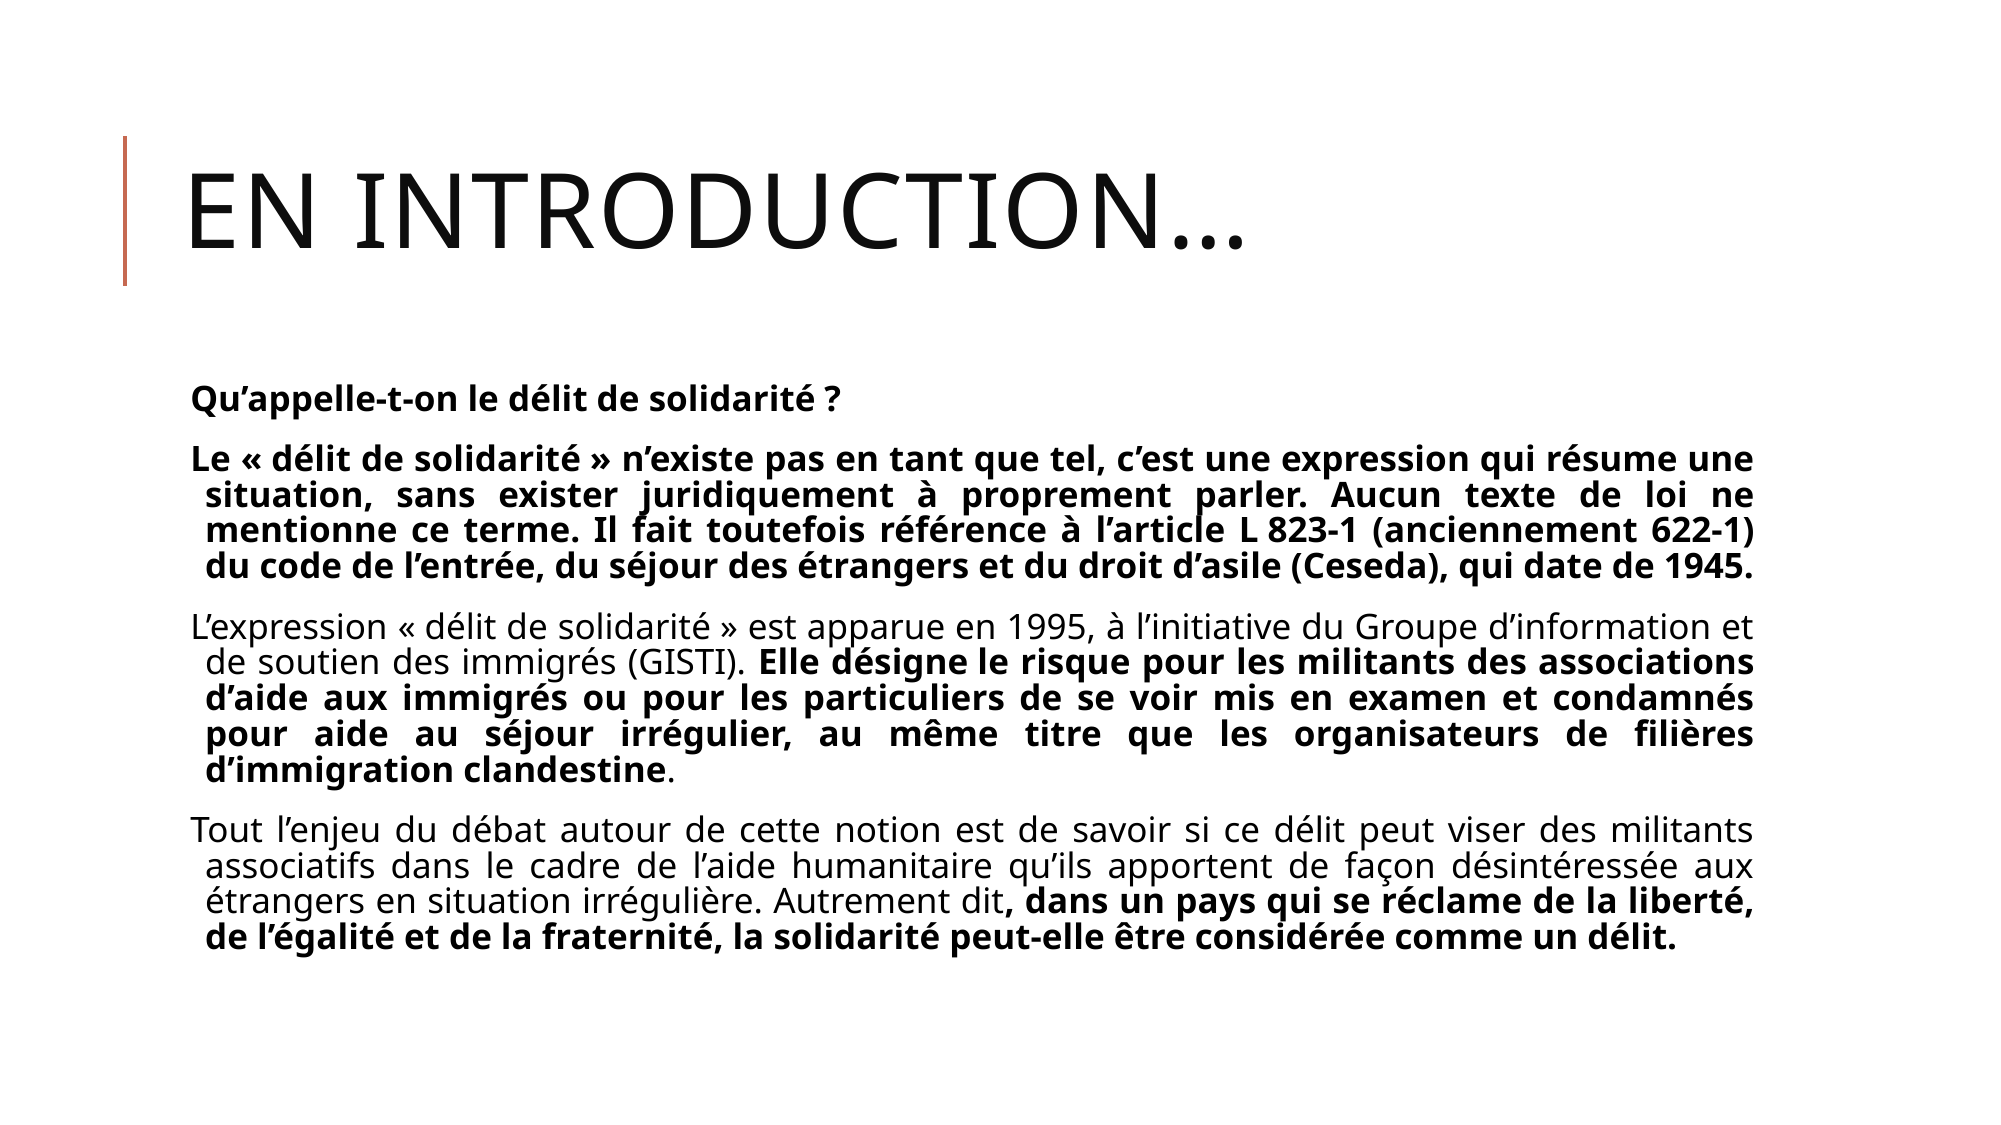

# En introduction…
Qu’appelle-t-on le délit de solidarité ?
Le « délit de solidarité » n’existe pas en tant que tel, c’est une expression qui résume une situation, sans exister juridiquement à proprement parler. Aucun texte de loi ne mentionne ce terme. Il fait toutefois référence à l’article L 823-1 (anciennement 622-1) du code de l’entrée, du séjour des étrangers et du droit d’asile (Ceseda), qui date de 1945.
L’expression « délit de solidarité » est apparue en 1995, à l’initiative du Groupe d’information et de soutien des immigrés (GISTI). Elle désigne le risque pour les militants des associations d’aide aux immigrés ou pour les particuliers de se voir mis en examen et condamnés pour aide au séjour irrégulier, au même titre que les organisateurs de filières d’immigration clandestine.
Tout l’enjeu du débat autour de cette notion est de savoir si ce délit peut viser des militants associatifs dans le cadre de l’aide humanitaire qu’ils apportent de façon désintéressée aux étrangers en situation irrégulière. Autrement dit, dans un pays qui se réclame de la liberté, de l’égalité et de la fraternité, la solidarité peut-elle être considérée comme un délit.